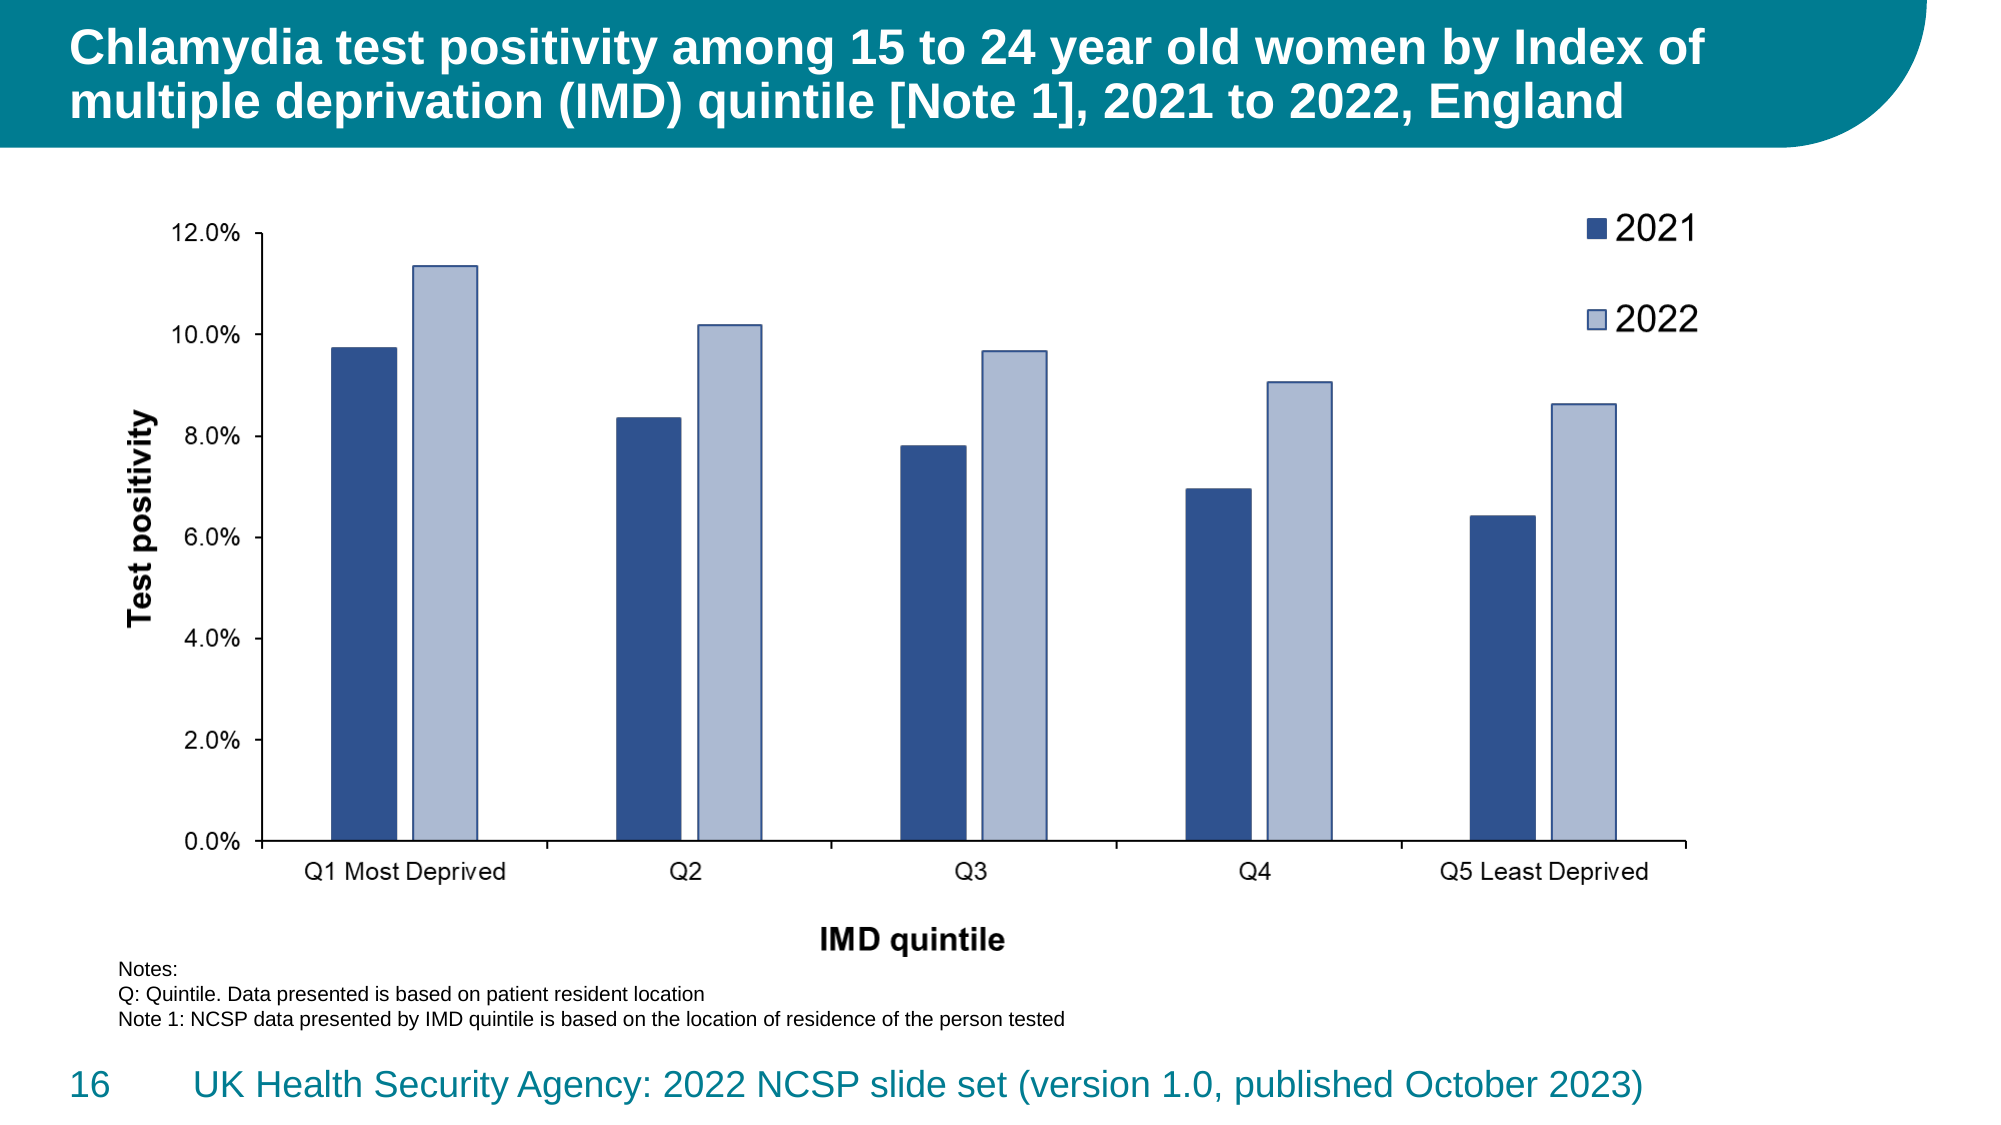

# Chlamydia test positivity among 15 to 24 year old women by Index of multiple deprivation (IMD) quintile [Note 1], 2021 to 2022, England
Notes:
Q: Quintile. Data presented is based on patient resident location
Note 1: NCSP data presented by IMD quintile is based on the location of residence of the person tested
6
UK Health Security Agency: 2022 NCSP slide set (version 1.0, published October 2023)